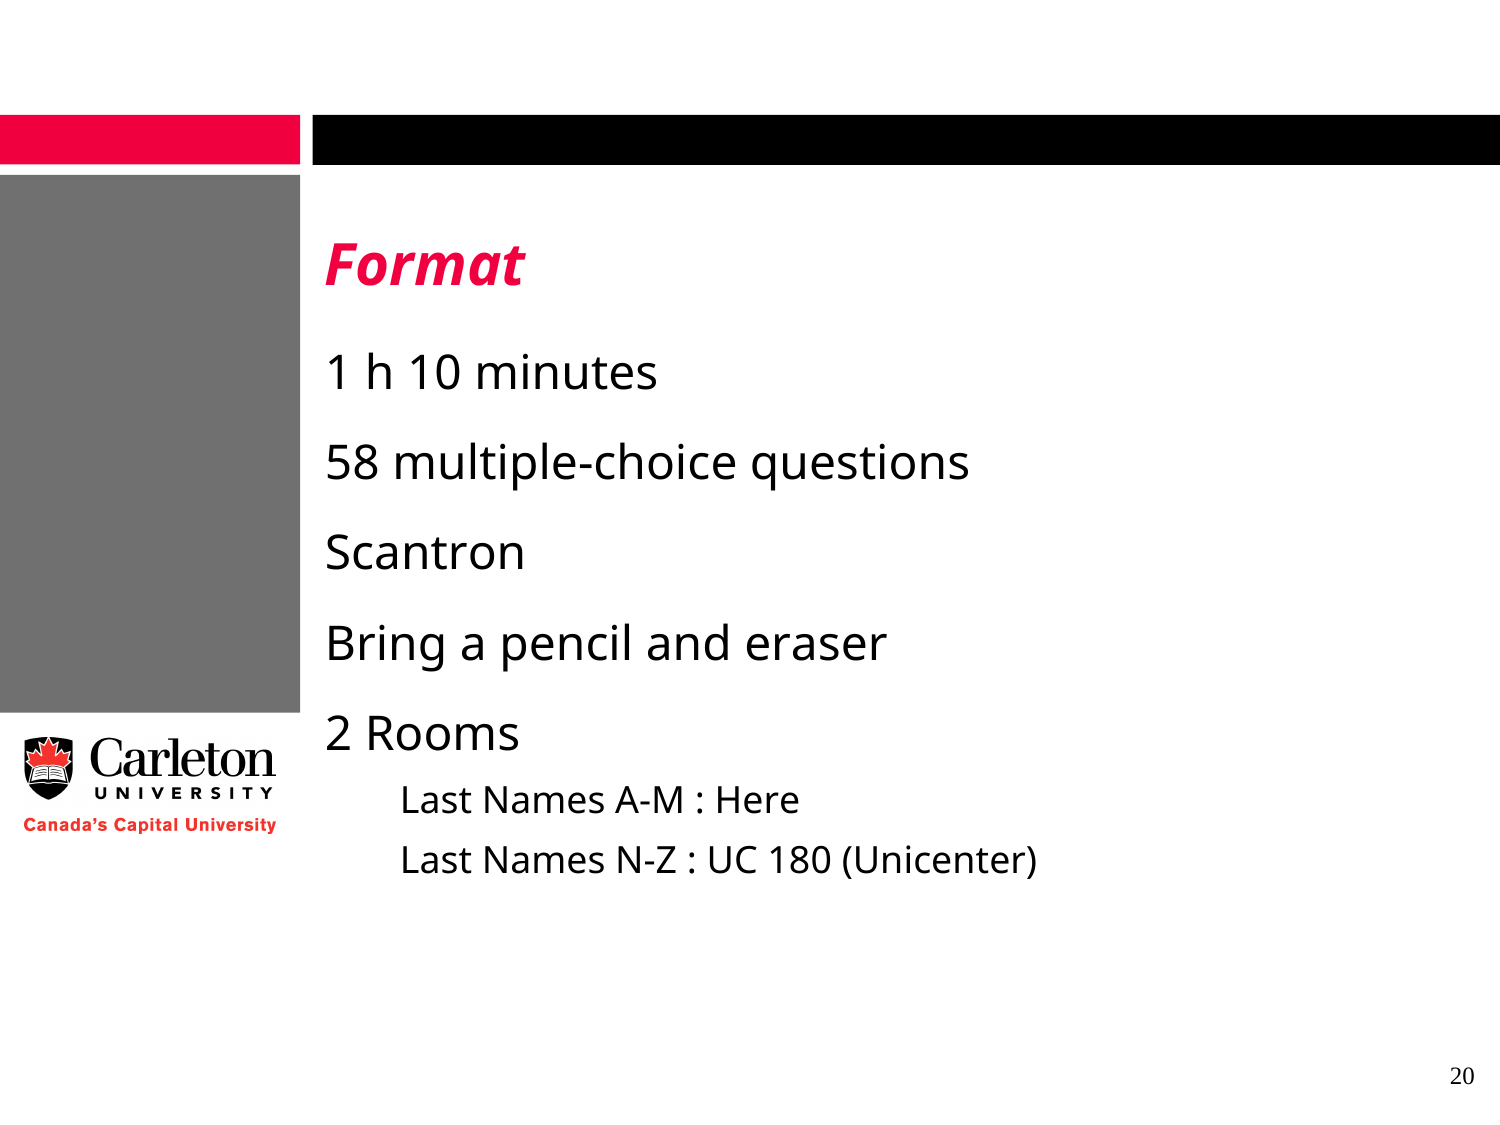

# Format
1 h 10 minutes
58 multiple-choice questions
Scantron
Bring a pencil and eraser
2 Rooms
Last Names A-M : Here
Last Names N-Z : UC 180 (Unicenter)
20